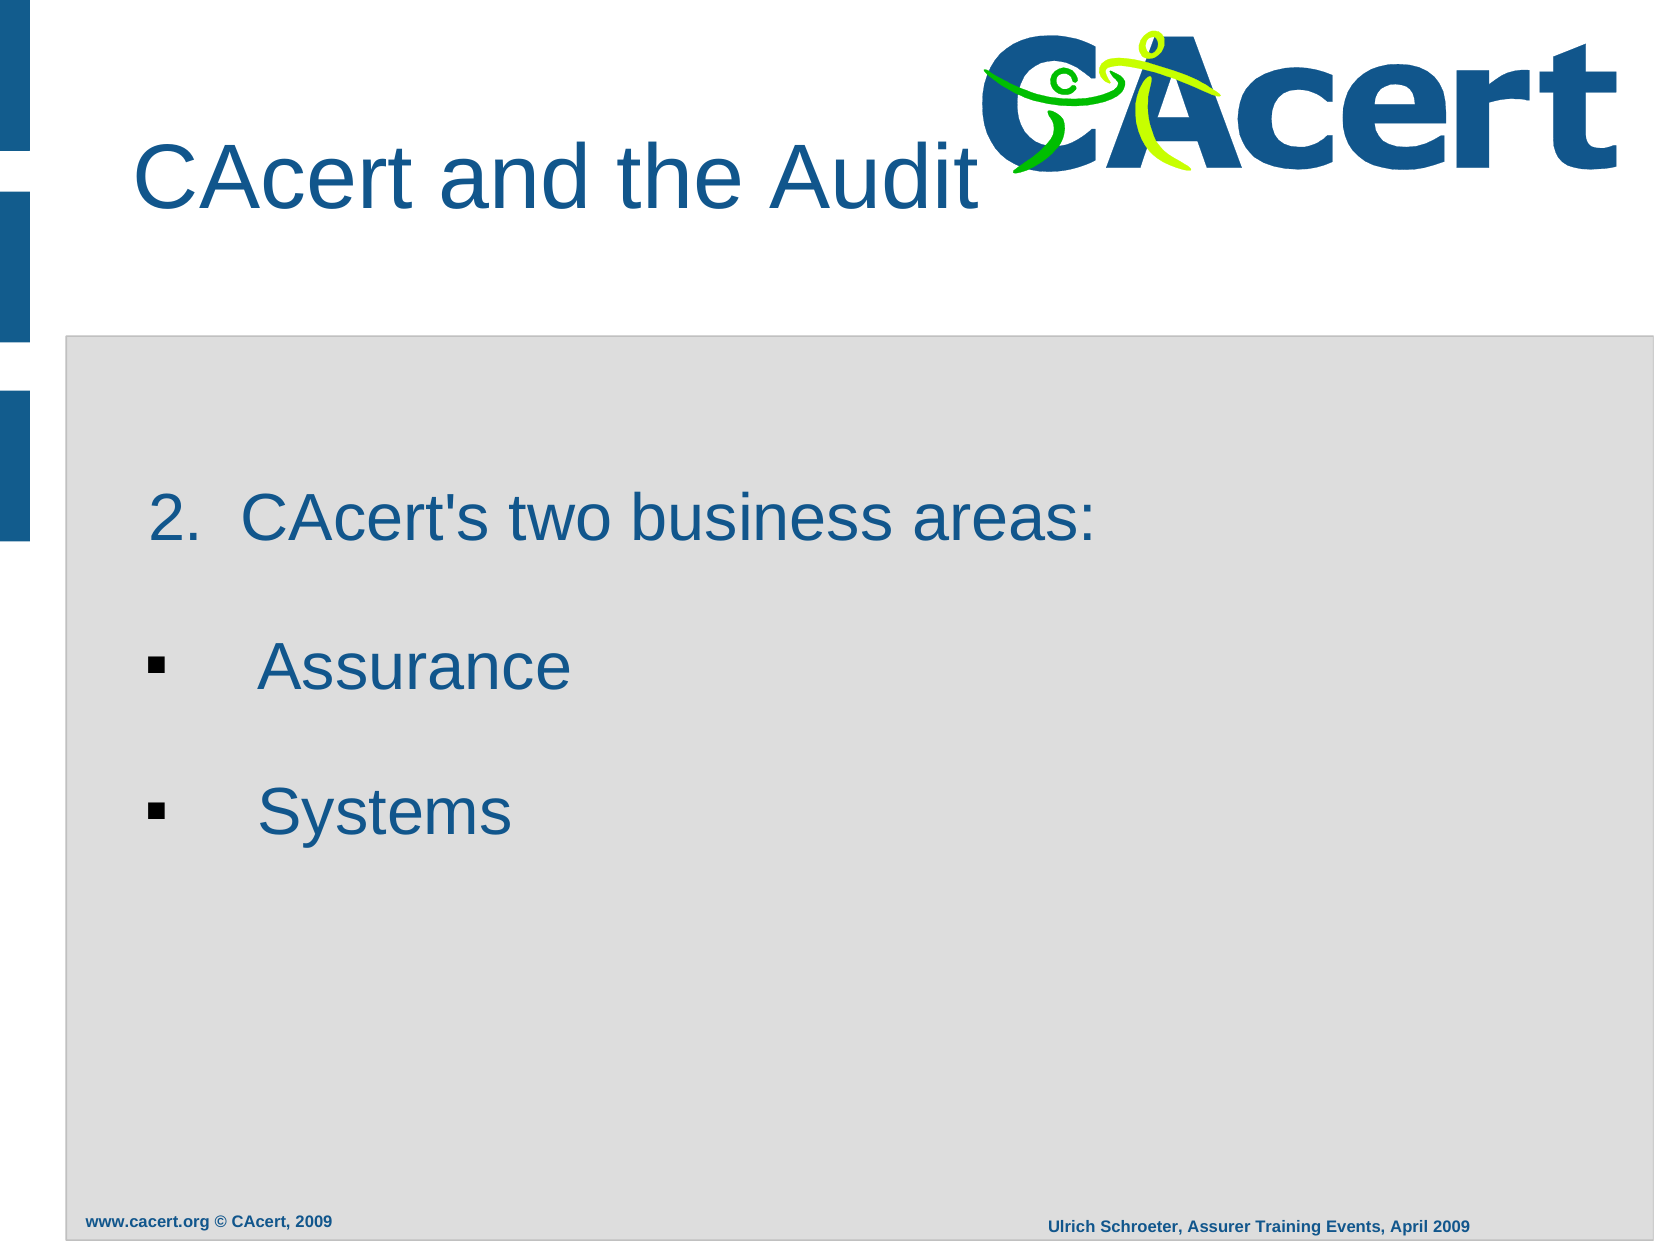

CAcert and the Audit
2. CAcert's two business areas:
 Assurance
 Systems